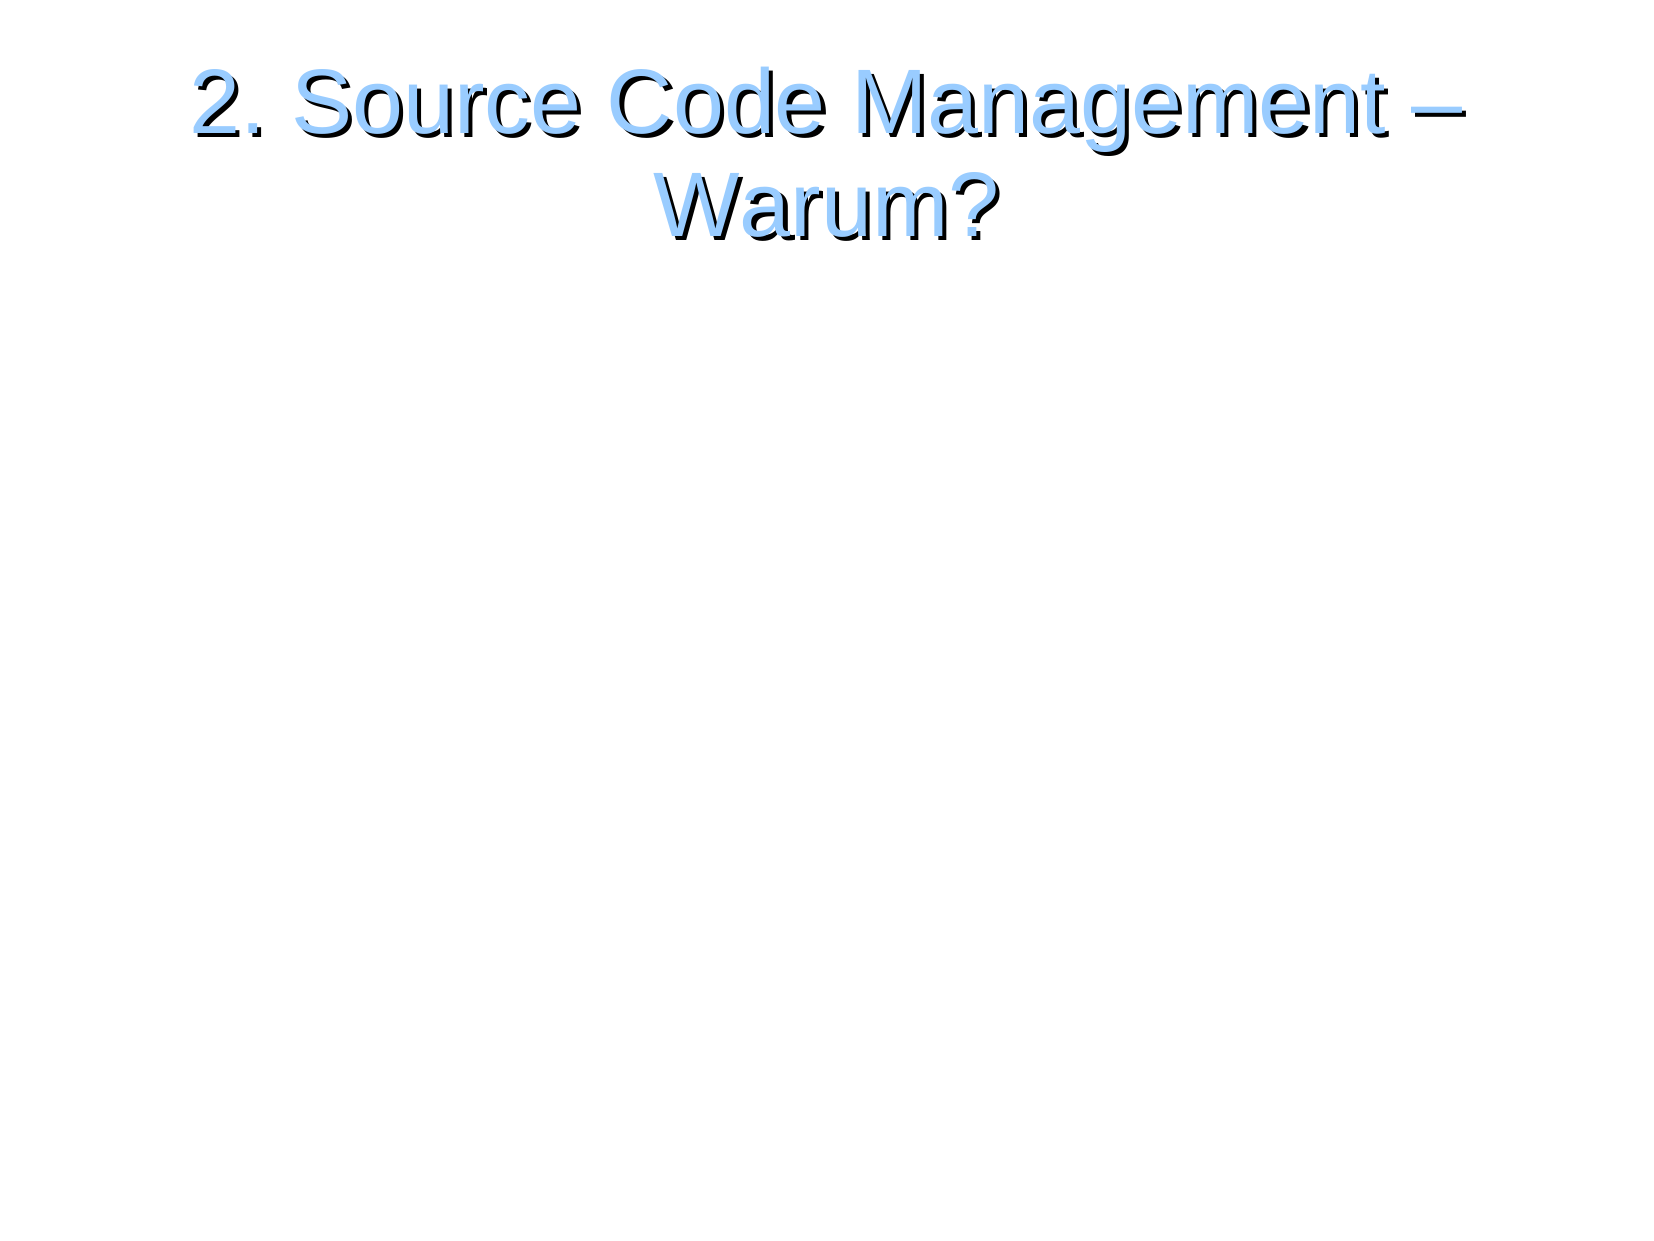

# 2. Source Code Management – Warum?